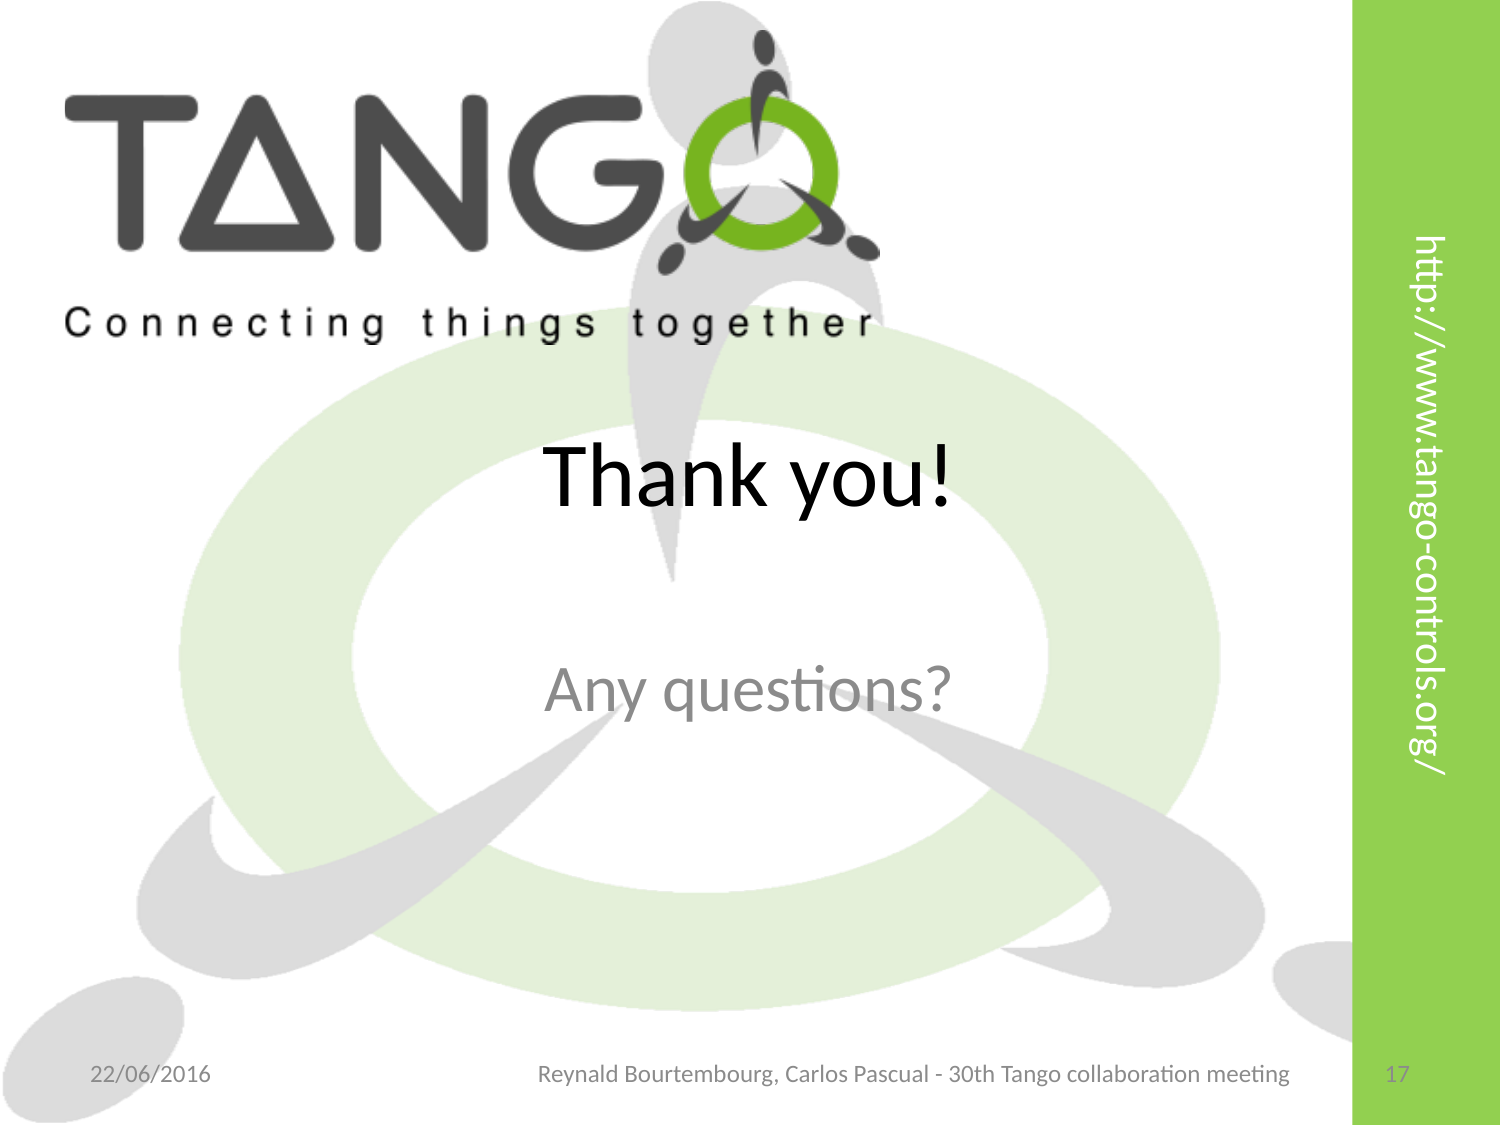

# Thank you!
Any questions?
22/06/2016
Reynald Bourtembourg, Carlos Pascual - 30th Tango collaboration meeting